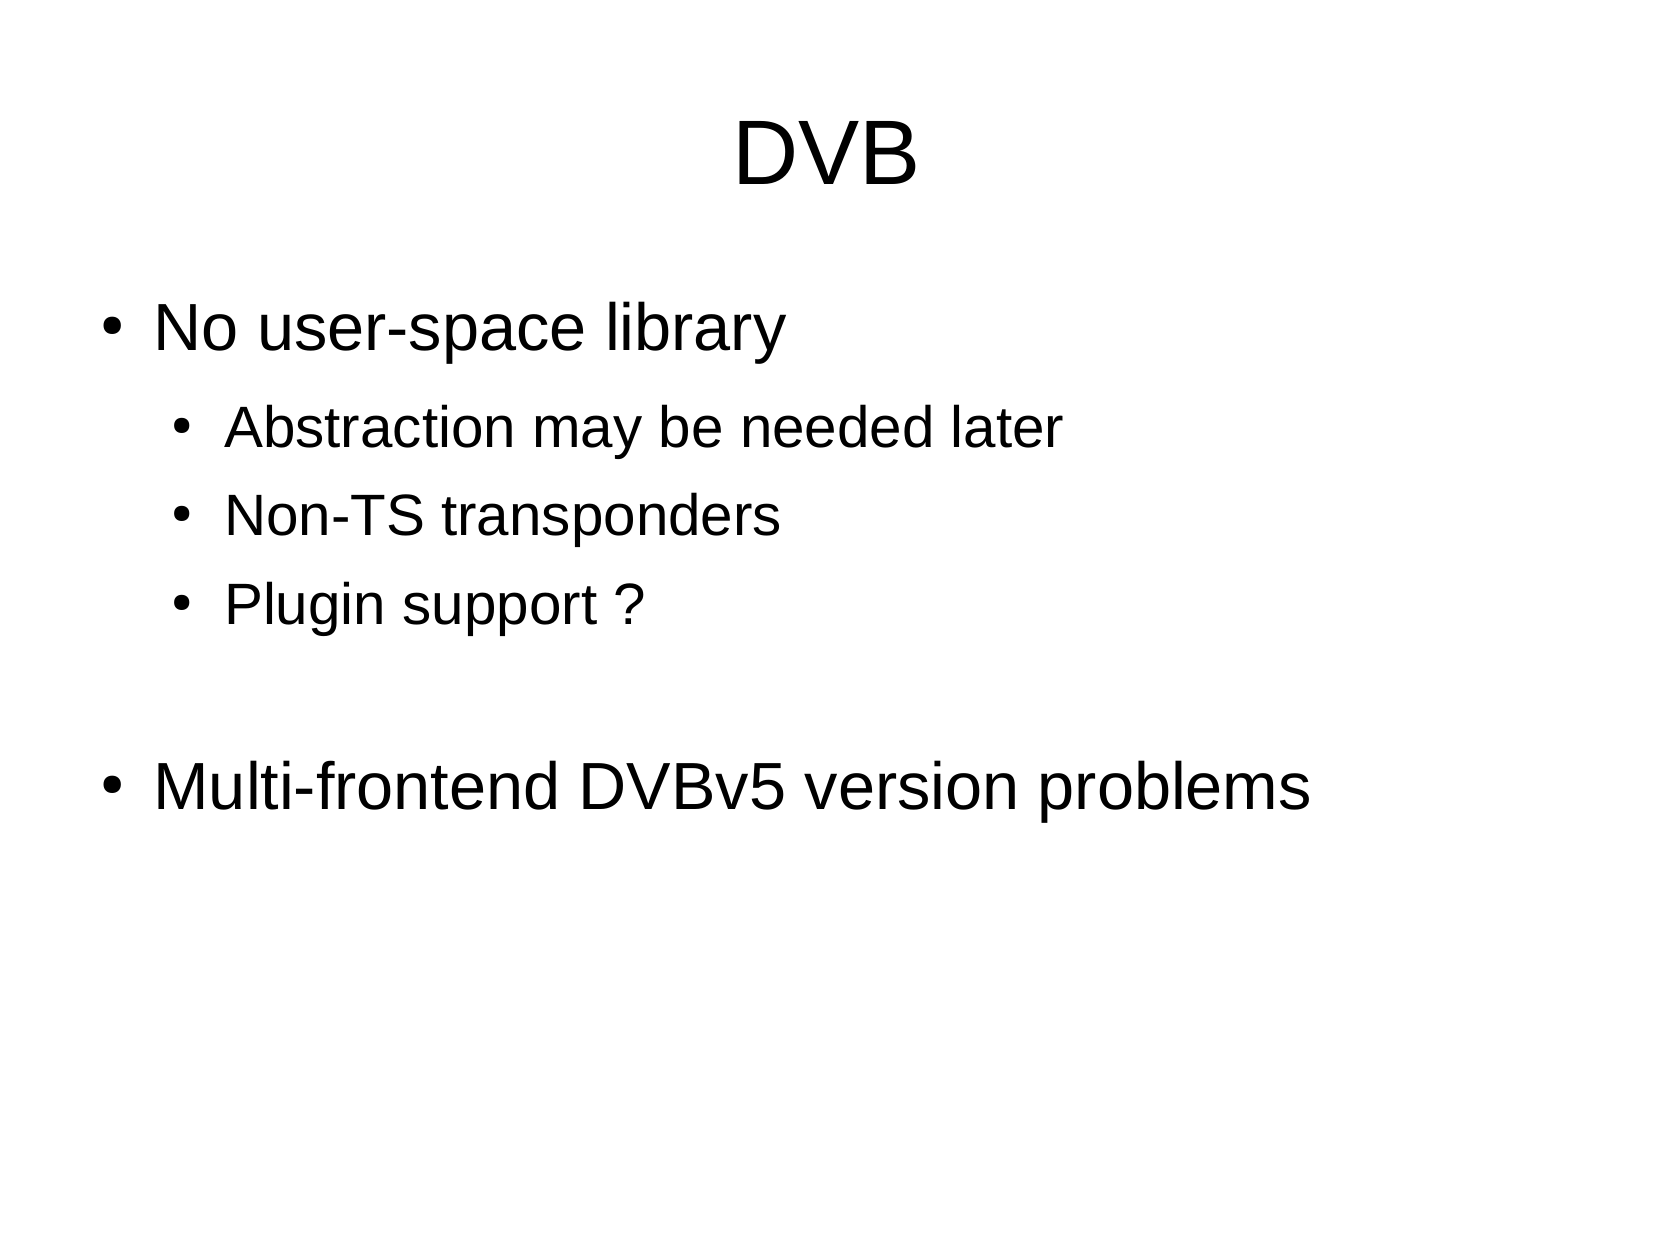

# DVB
No user-space library
Abstraction may be needed later
Non-TS transponders
Plugin support ?
Multi-frontend DVBv5 version problems